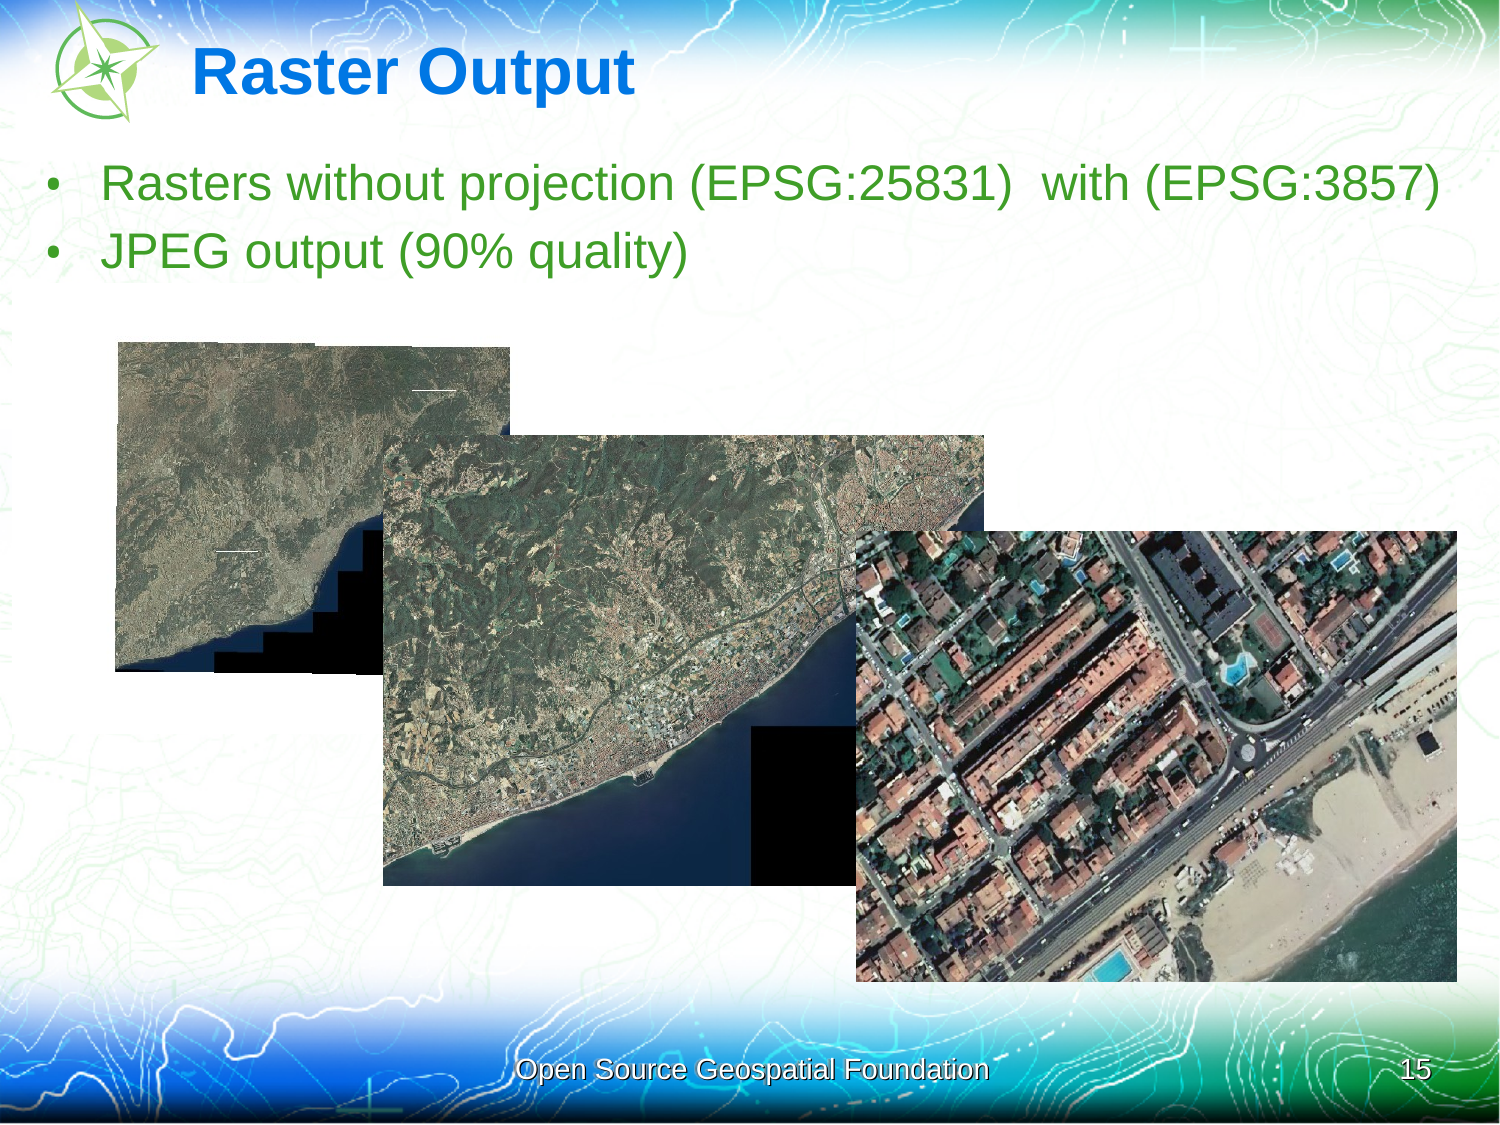

# Raster Output
Rasters without projection (EPSG:25831) with (EPSG:3857)
JPEG output (90% quality)
Open Source Geospatial Foundation
15